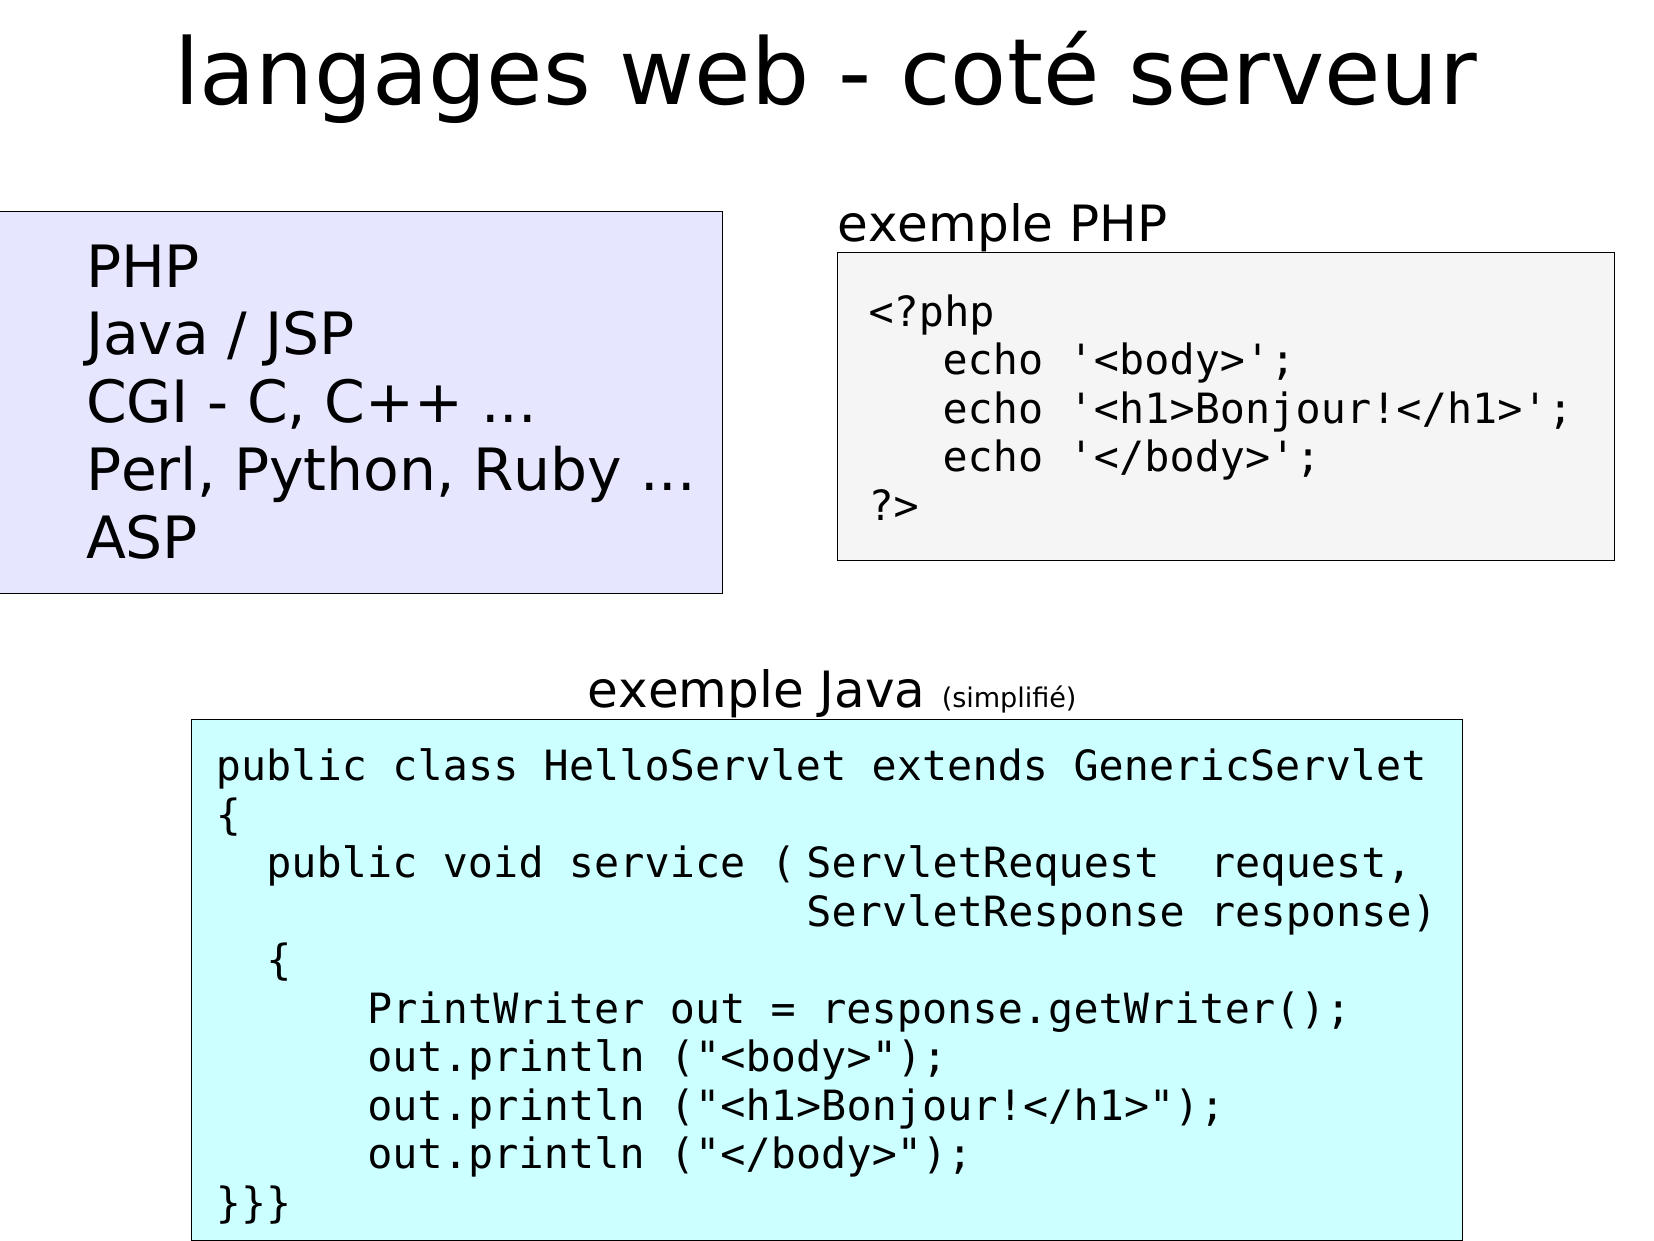

# langages web - coté serveur
exemple PHP
 PHP
 Java / JSP
 CGI - C, C++ ...
 Perl, Python, Ruby ...
 ASP
<?php
	echo '<body>';
	echo '<h1>Bonjour!</h1>';
	echo '</body>';
?>
exemple Java (simplifié)
public class HelloServlet extends GenericServlet
{
 public void service (	ServletRequest request,
							 	ServletResponse response)
 {
 PrintWriter out = response.getWriter();
 out.println ("<body>");
 out.println ("<h1>Bonjour!</h1>");
 out.println ("</body>");
}}}